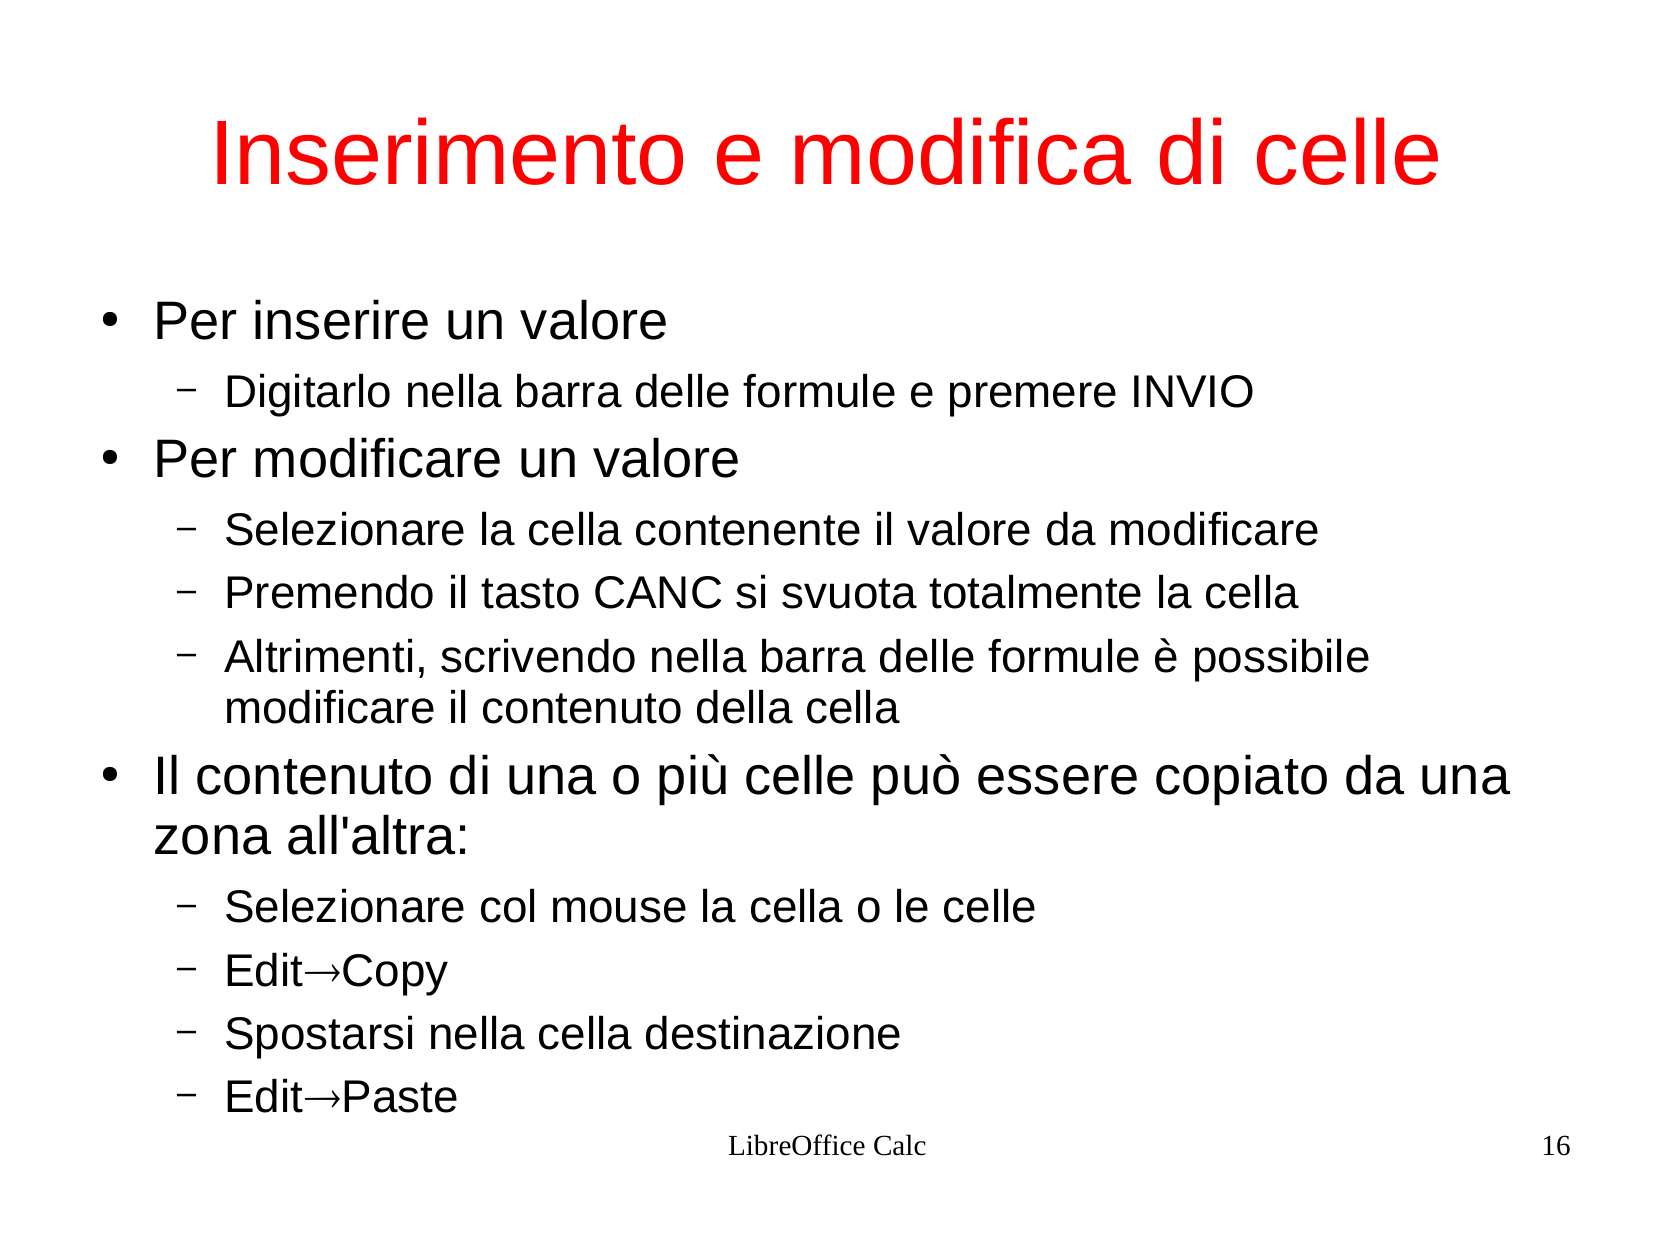

# Inserimento e modifica di celle
Per inserire un valore
Digitarlo nella barra delle formule e premere INVIO
Per modificare un valore
Selezionare la cella contenente il valore da modificare
Premendo il tasto CANC si svuota totalmente la cella
Altrimenti, scrivendo nella barra delle formule è possibile modificare il contenuto della cella
Il contenuto di una o più celle può essere copiato da una zona all'altra:
Selezionare col mouse la cella o le celle
EditCopy
Spostarsi nella cella destinazione
EditPaste
LibreOffice Calc
16